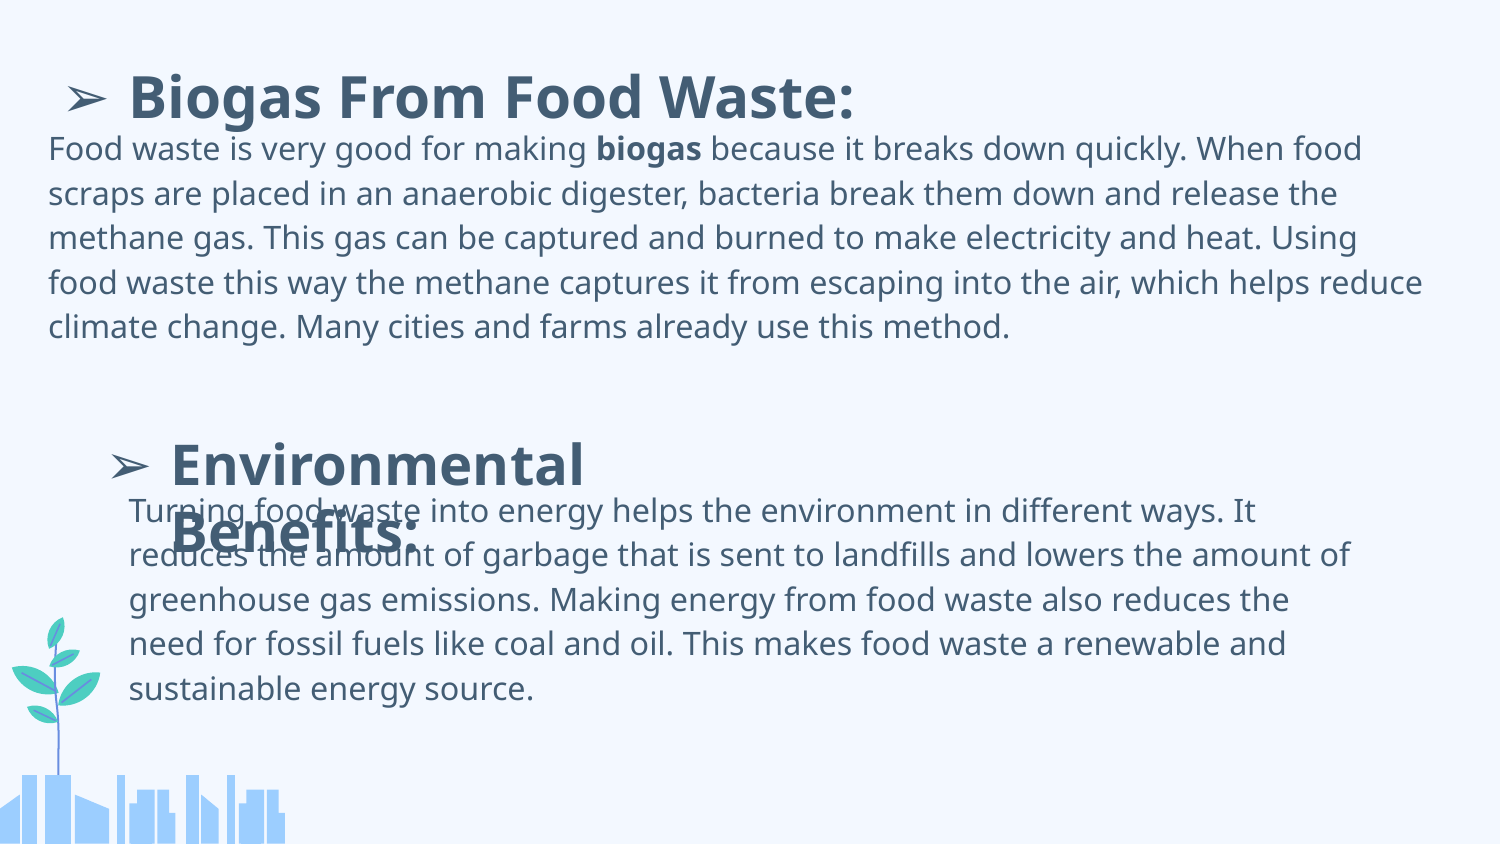

Biogas From Food Waste:
Food waste is very good for making biogas because it breaks down quickly. When food scraps are placed in an anaerobic digester, bacteria break them down and release the methane gas. This gas can be captured and burned to make electricity and heat. Using food waste this way the methane captures it from escaping into the air, which helps reduce climate change. Many cities and farms already use this method.
Environmental Benefits:
# Turning food waste into energy helps the environment in different ways. It reduces the amount of garbage that is sent to landfills and lowers the amount of greenhouse gas emissions. Making energy from food waste also reduces the need for fossil fuels like coal and oil. This makes food waste a renewable and sustainable energy source.